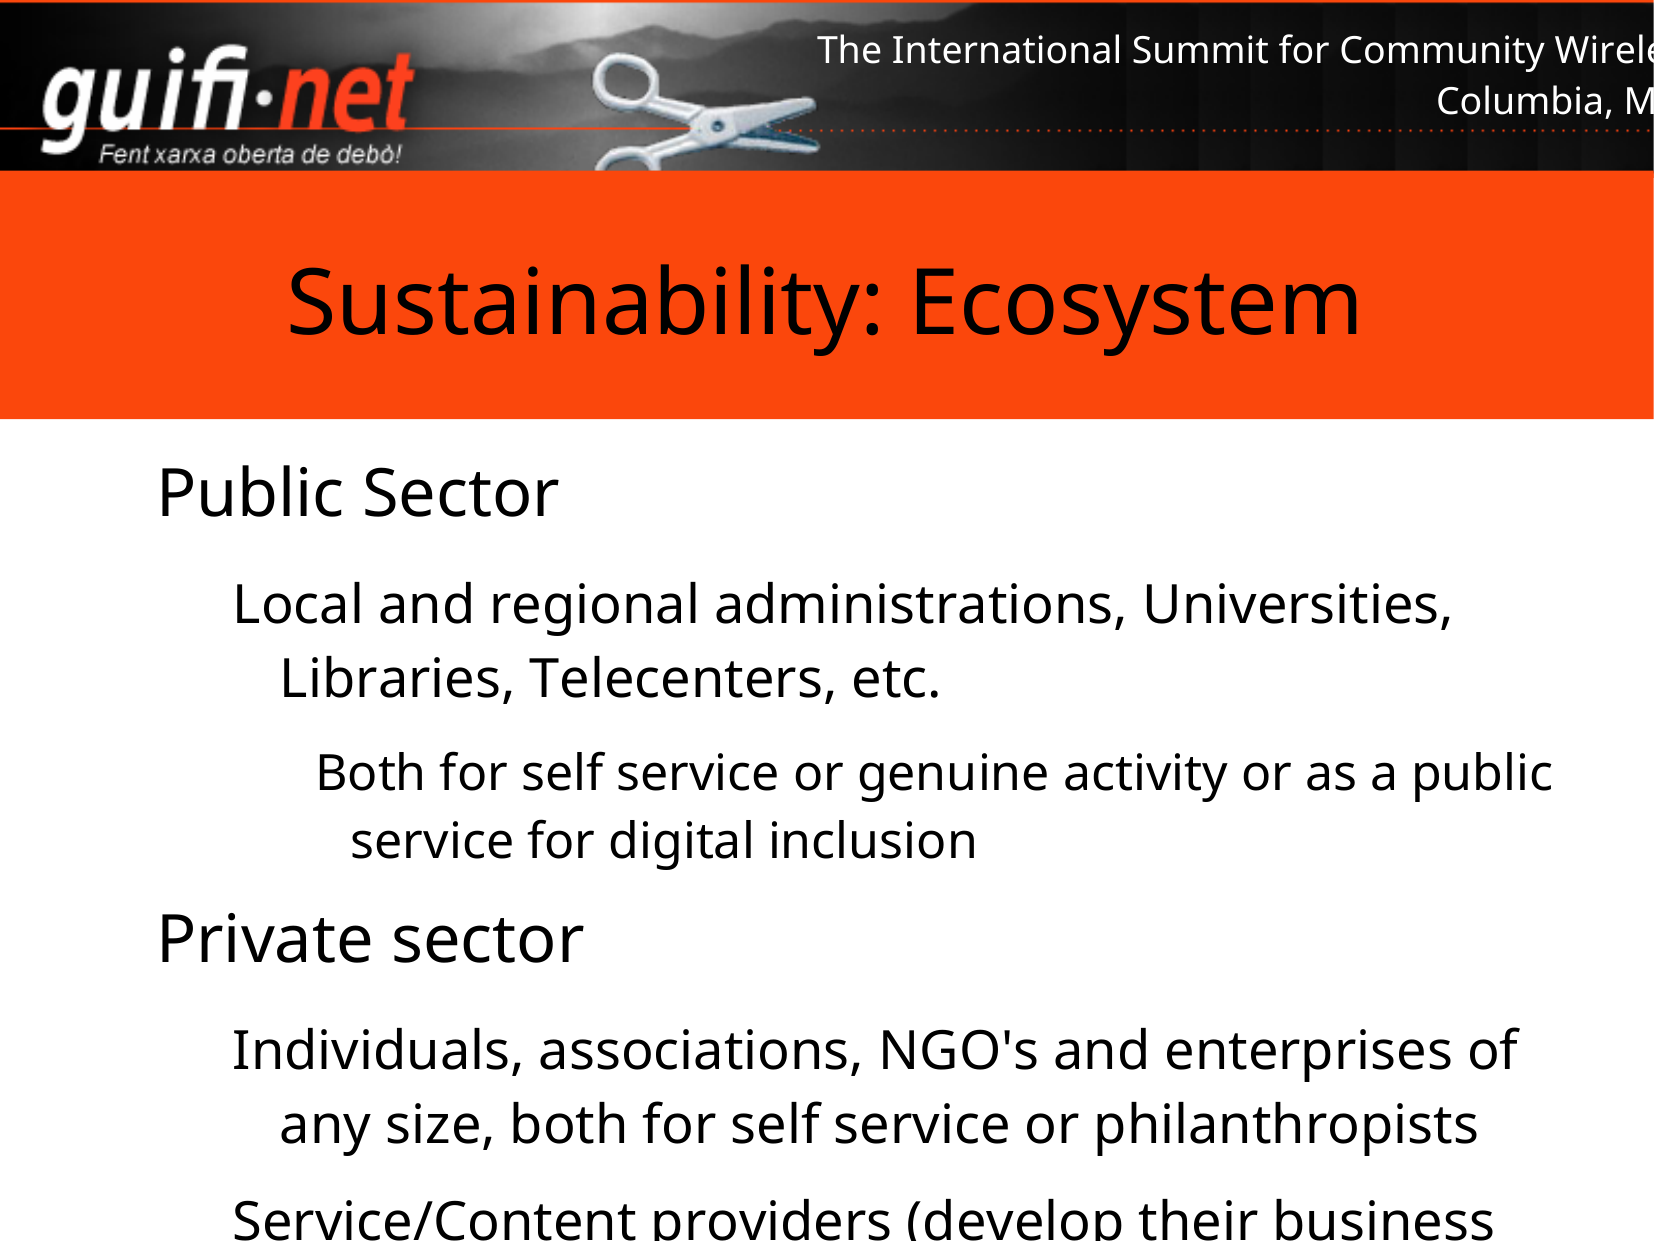

# Sustainability: Ecosystem
Public Sector
Local and regional administrations, Universities, Libraries, Telecenters, etc.
Both for self service or genuine activity or as a public service for digital inclusion
Private sector
Individuals, associations, NGO's and enterprises of any size, both for self service or philanthropists
Service/Content providers (develop their business within the net context)